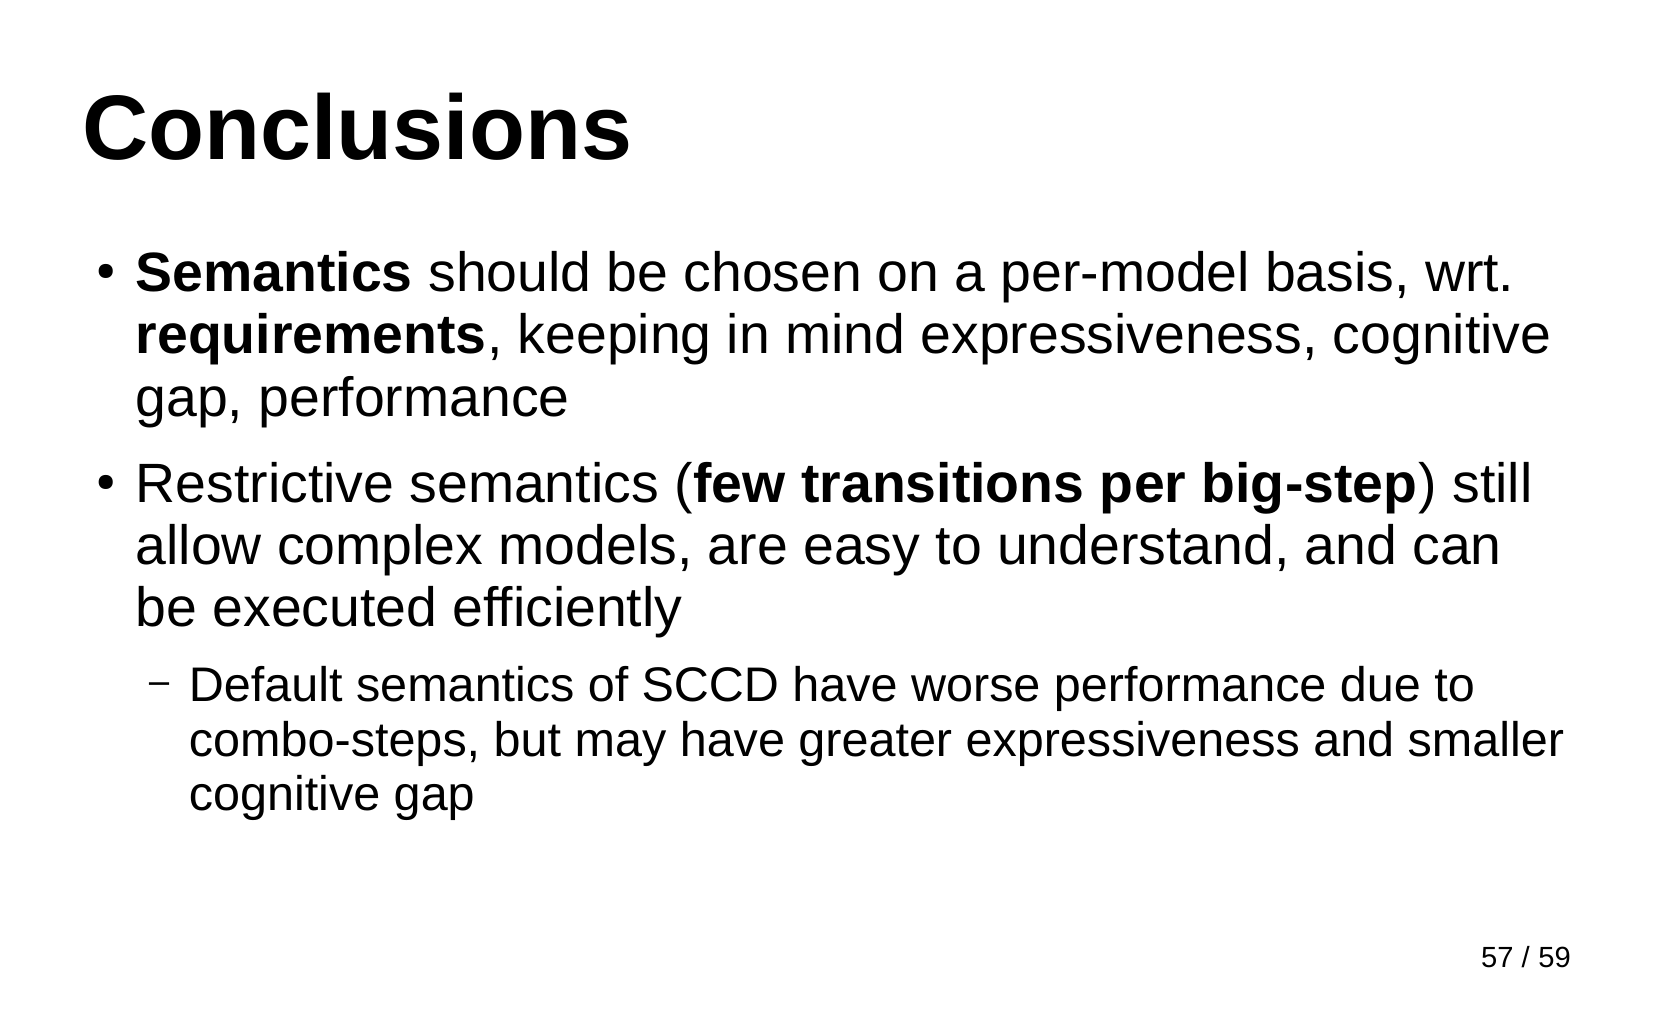

# Conclusions
Semantics should be chosen on a per-model basis, wrt. requirements, keeping in mind expressiveness, cognitive gap, performance
Restrictive semantics (few transitions per big-step) still allow complex models, are easy to understand, and can be executed efficiently
Default semantics of SCCD have worse performance due to combo-steps, but may have greater expressiveness and smaller cognitive gap
57